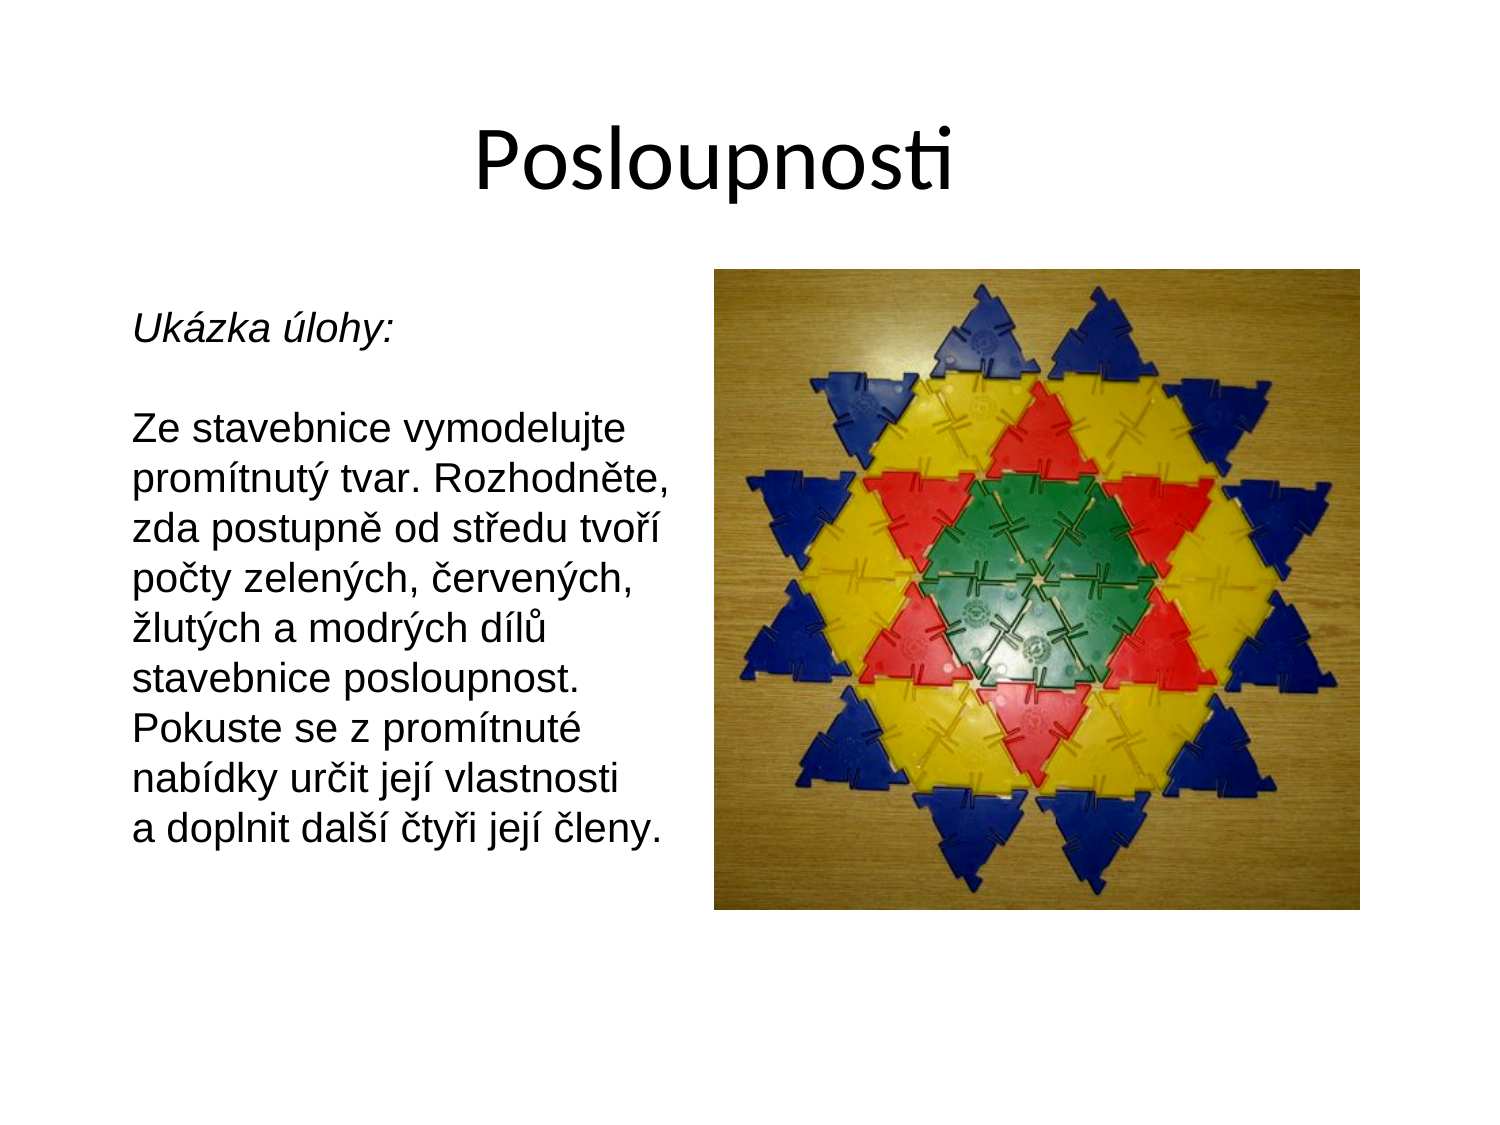

# Posloupnosti
Ukázka úlohy:
Ze stavebnice vymodelujte promítnutý tvar. Rozhodněte, zda postupně od středu tvoří počty zelených, červených, žlutých a modrých dílů stavebnice posloupnost. Pokuste se z promítnuté nabídky určit její vlastnosti
a doplnit další čtyři její členy.